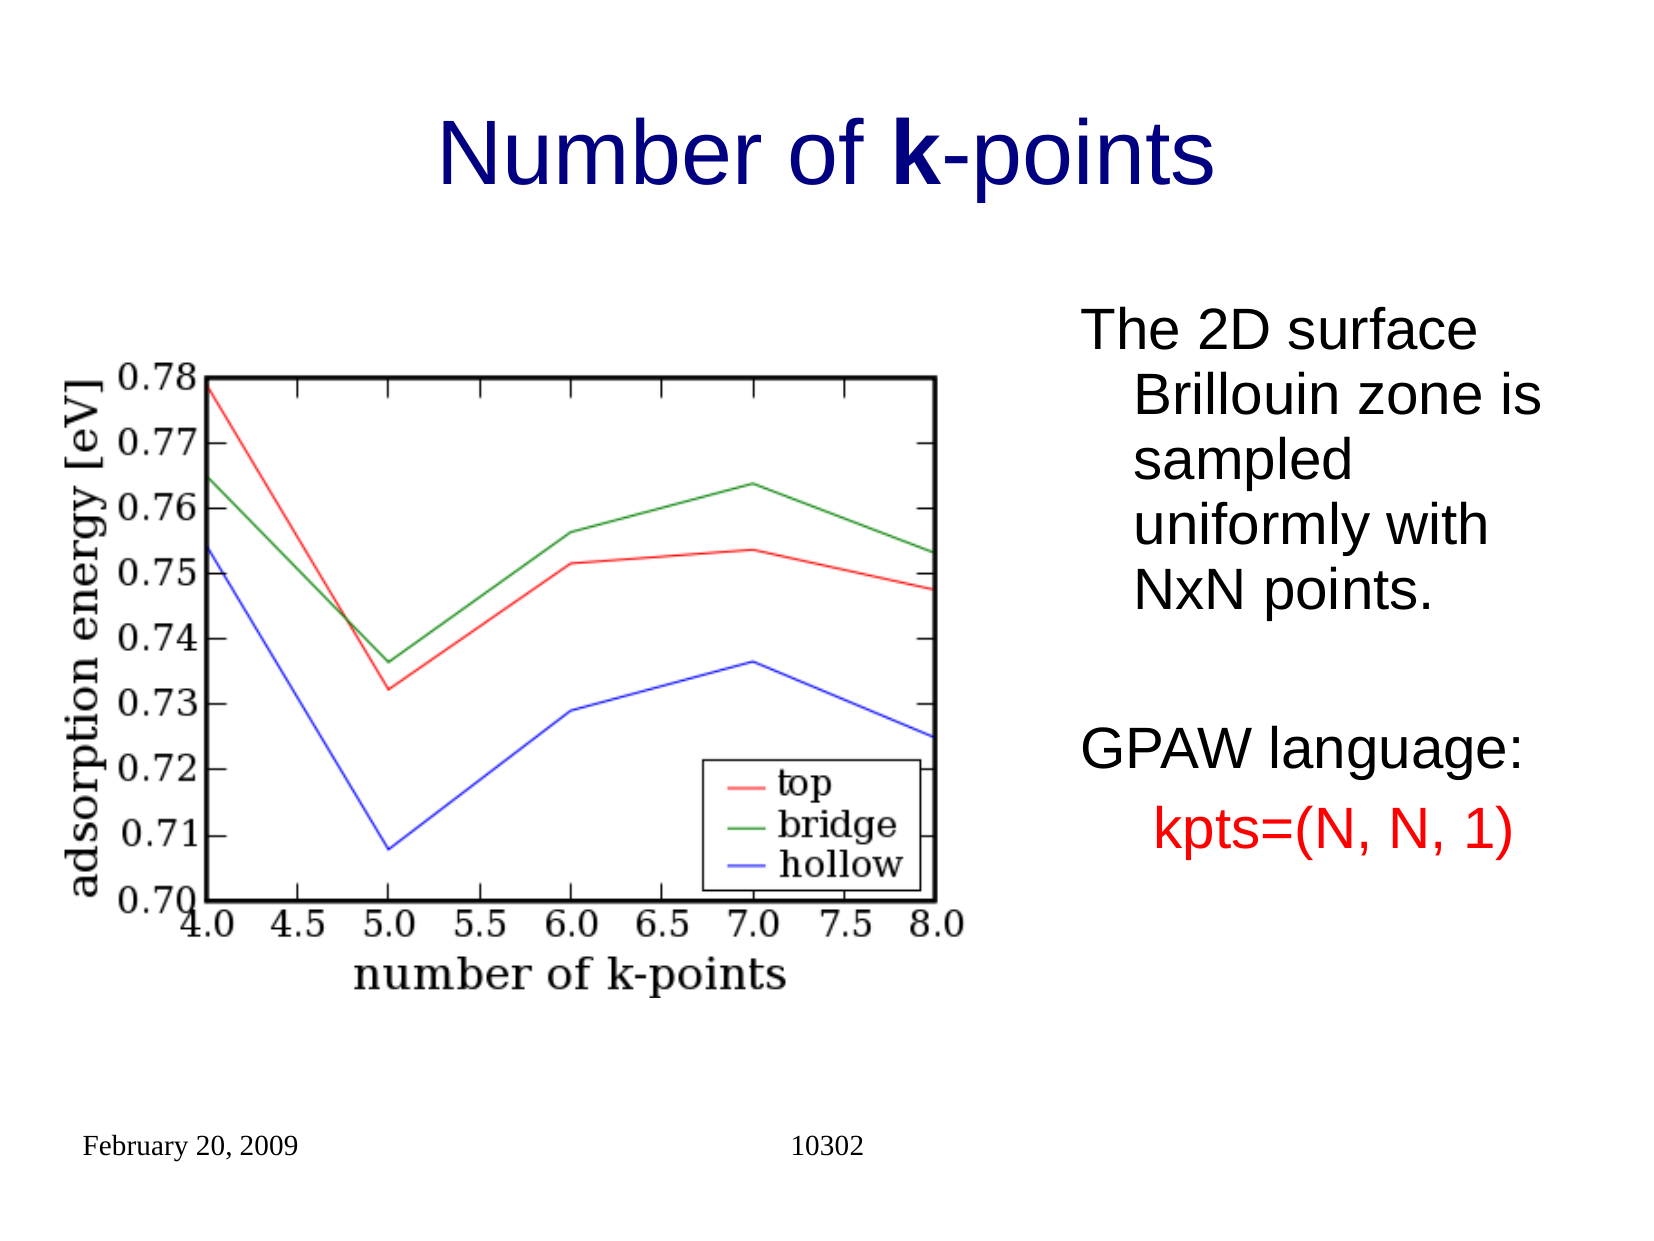

# Number of k-points
The 2D surface Brillouin zone is sampled uniformly with NxN points.
GPAW language:
kpts=(N, N, 1)
February 20, 2009
10302